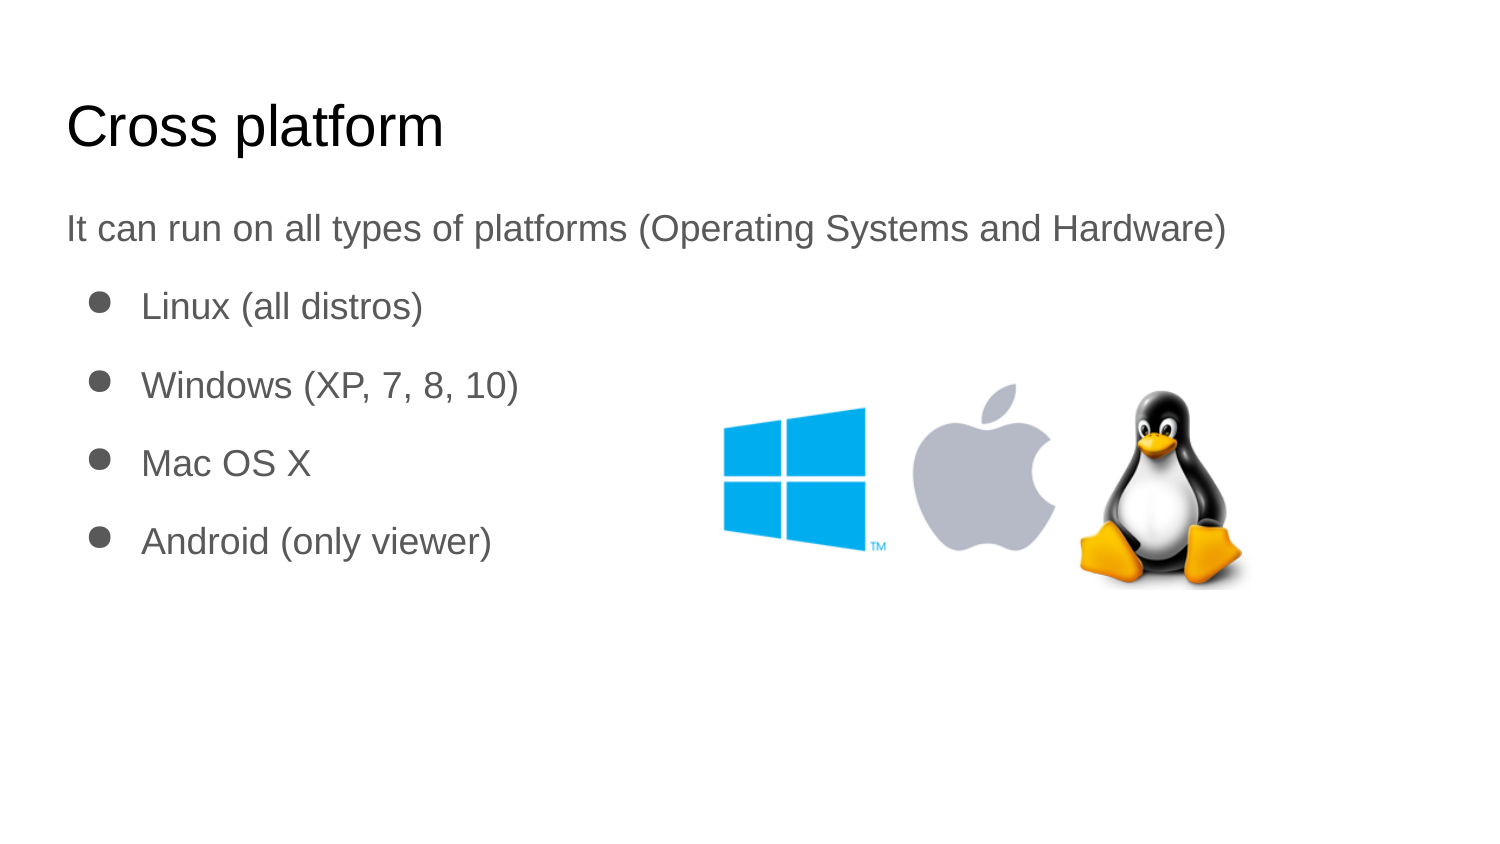

# Cross platform
It can run on all types of platforms (Operating Systems and Hardware)
Linux (all distros)
Windows (XP, 7, 8, 10)
Mac OS X
Android (only viewer)